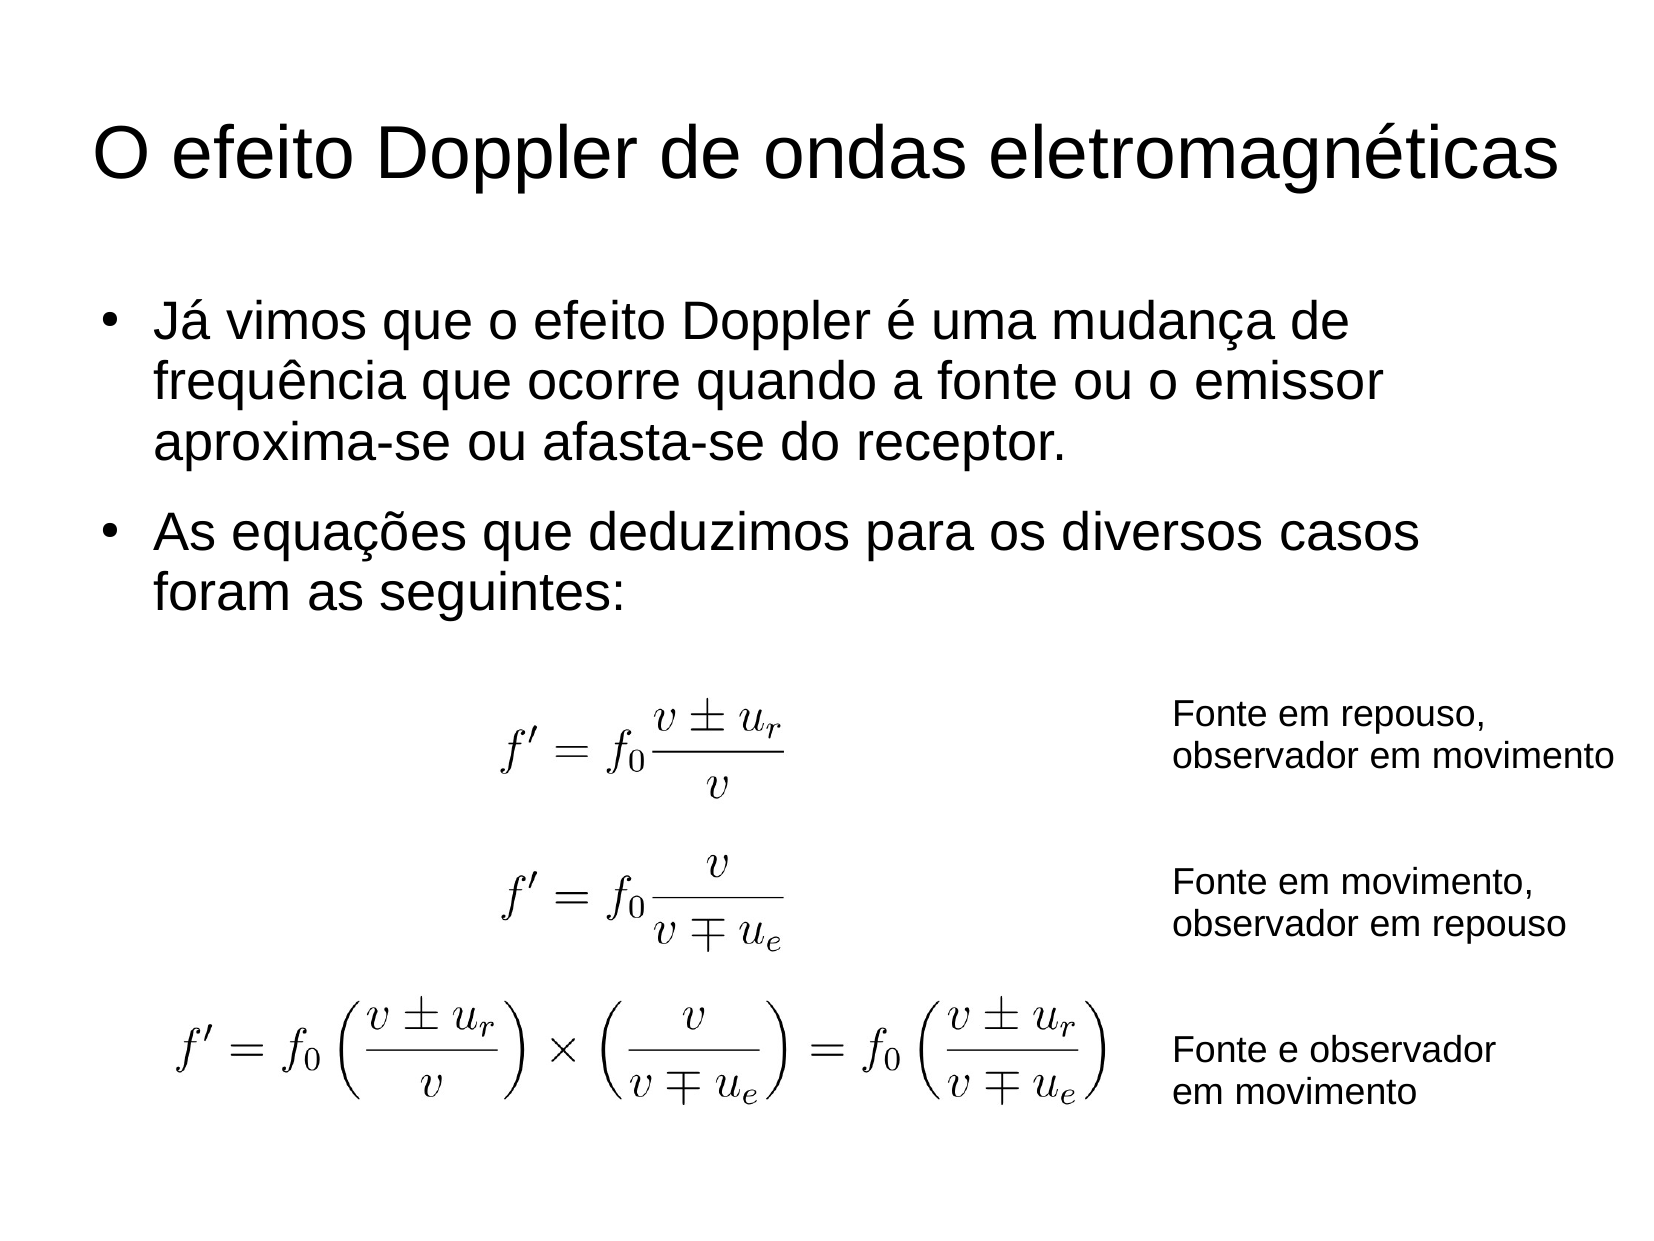

# O efeito Doppler de ondas eletromagnéticas
Já vimos que o efeito Doppler é uma mudança de frequência que ocorre quando a fonte ou o emissor aproxima-se ou afasta-se do receptor.
As equações que deduzimos para os diversos casos foram as seguintes:
Fonte em repouso,
observador em movimento
Fonte em movimento,
observador em repouso
Fonte e observador
em movimento